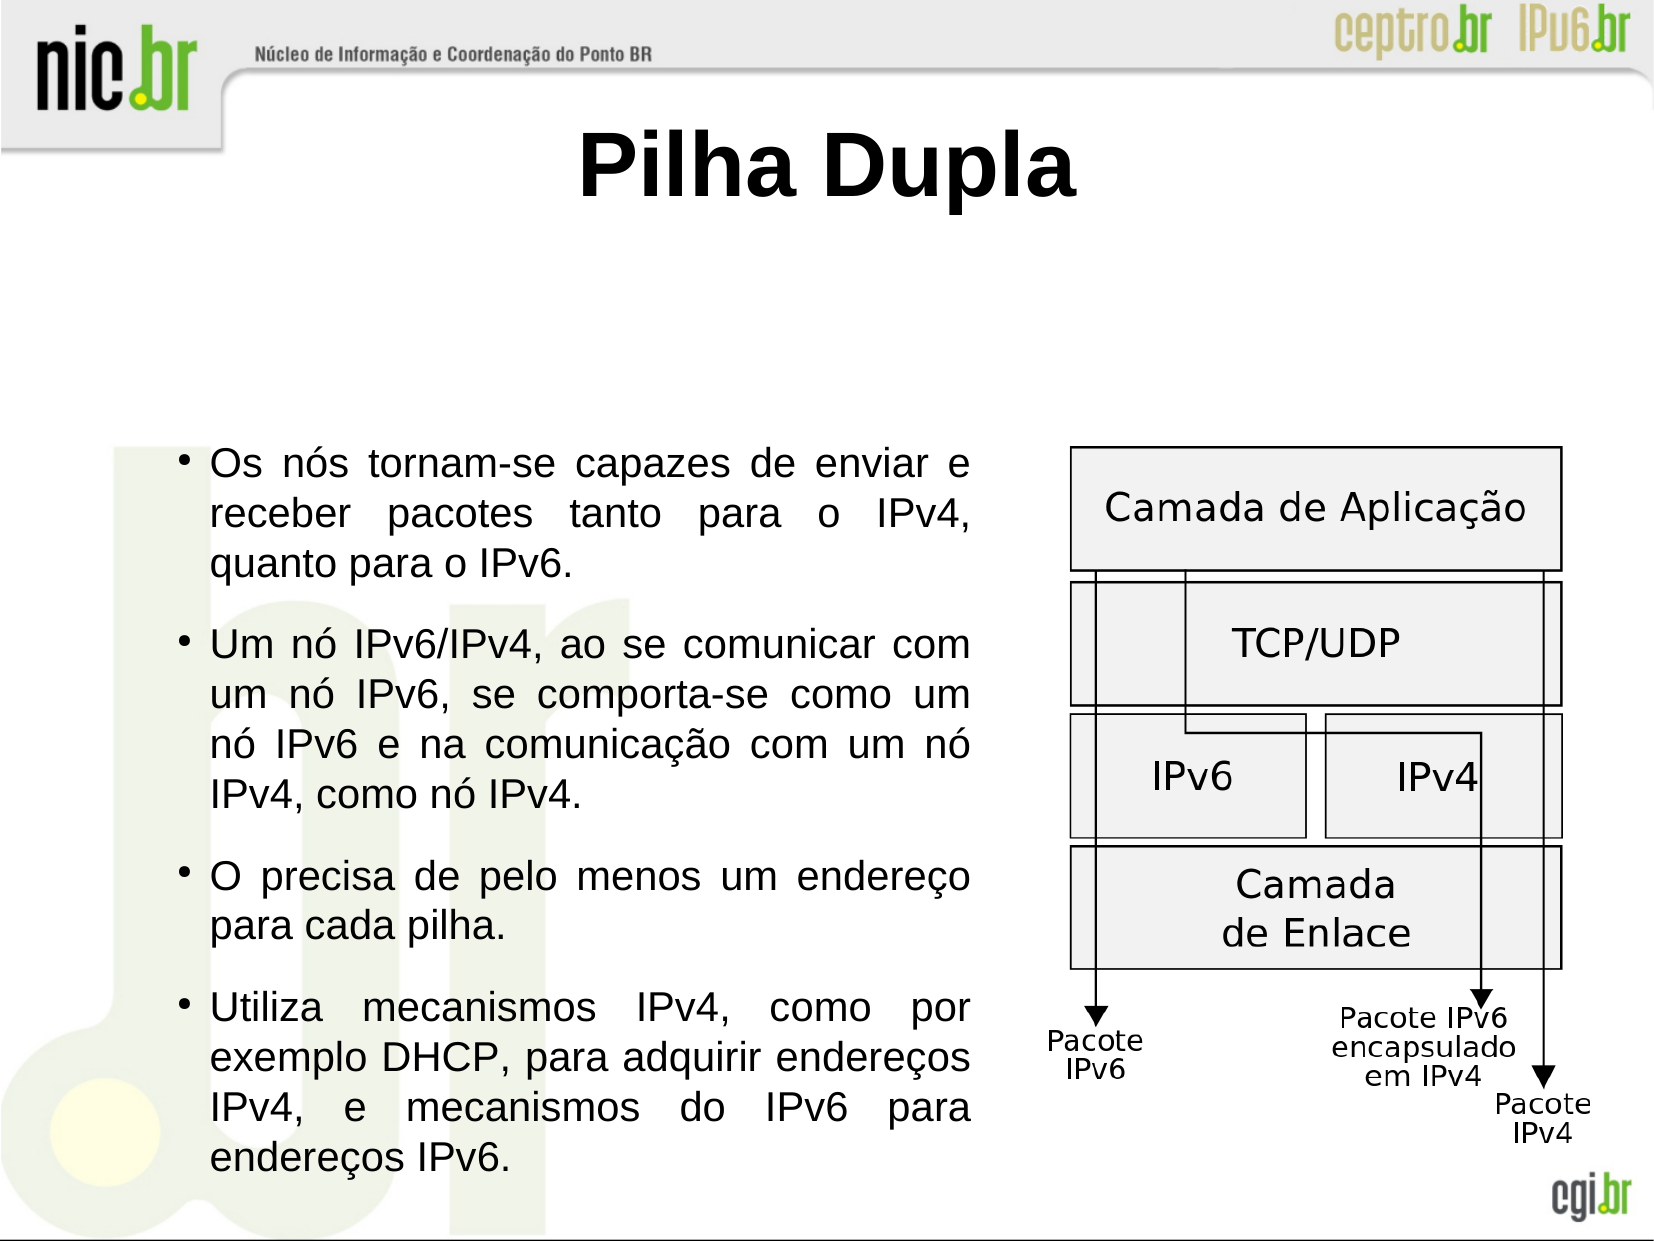

Pilha Dupla
Os nós tornam-se capazes de enviar e receber pacotes tanto para o IPv4, quanto para o IPv6.
Um nó IPv6/IPv4, ao se comunicar com um nó IPv6, se comporta-se como um nó IPv6 e na comunicação com um nó IPv4, como nó IPv4.
O precisa de pelo menos um endereço para cada pilha.
Utiliza mecanismos IPv4, como por exemplo DHCP, para adquirir endereços IPv4, e mecanismos do IPv6 para endereços IPv6.